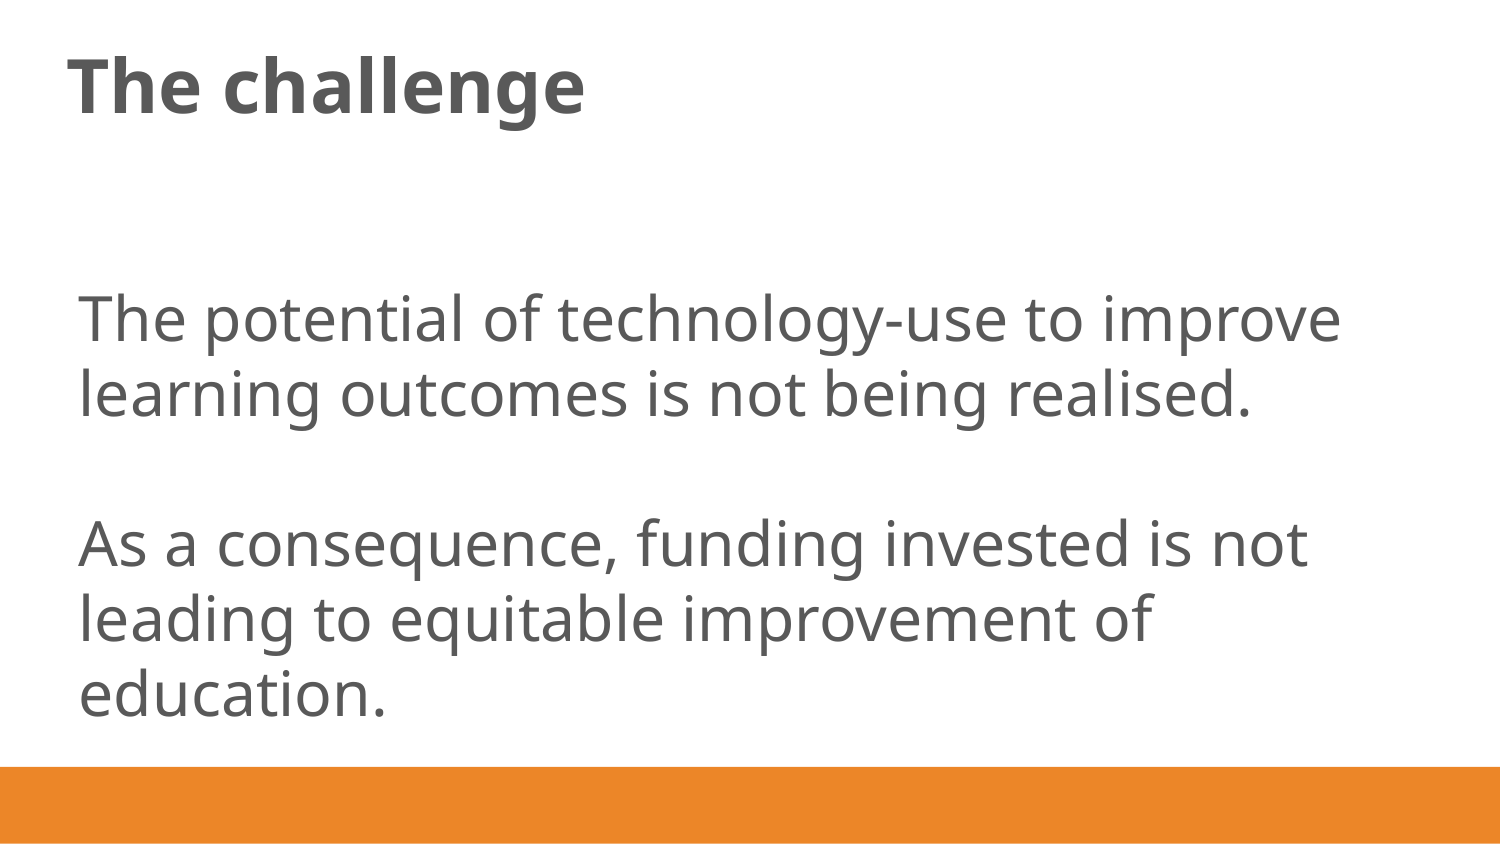

# The challenge
The potential of technology-use to improve learning outcomes is not being realised.
As a consequence, funding invested is not leading to equitable improvement of education.